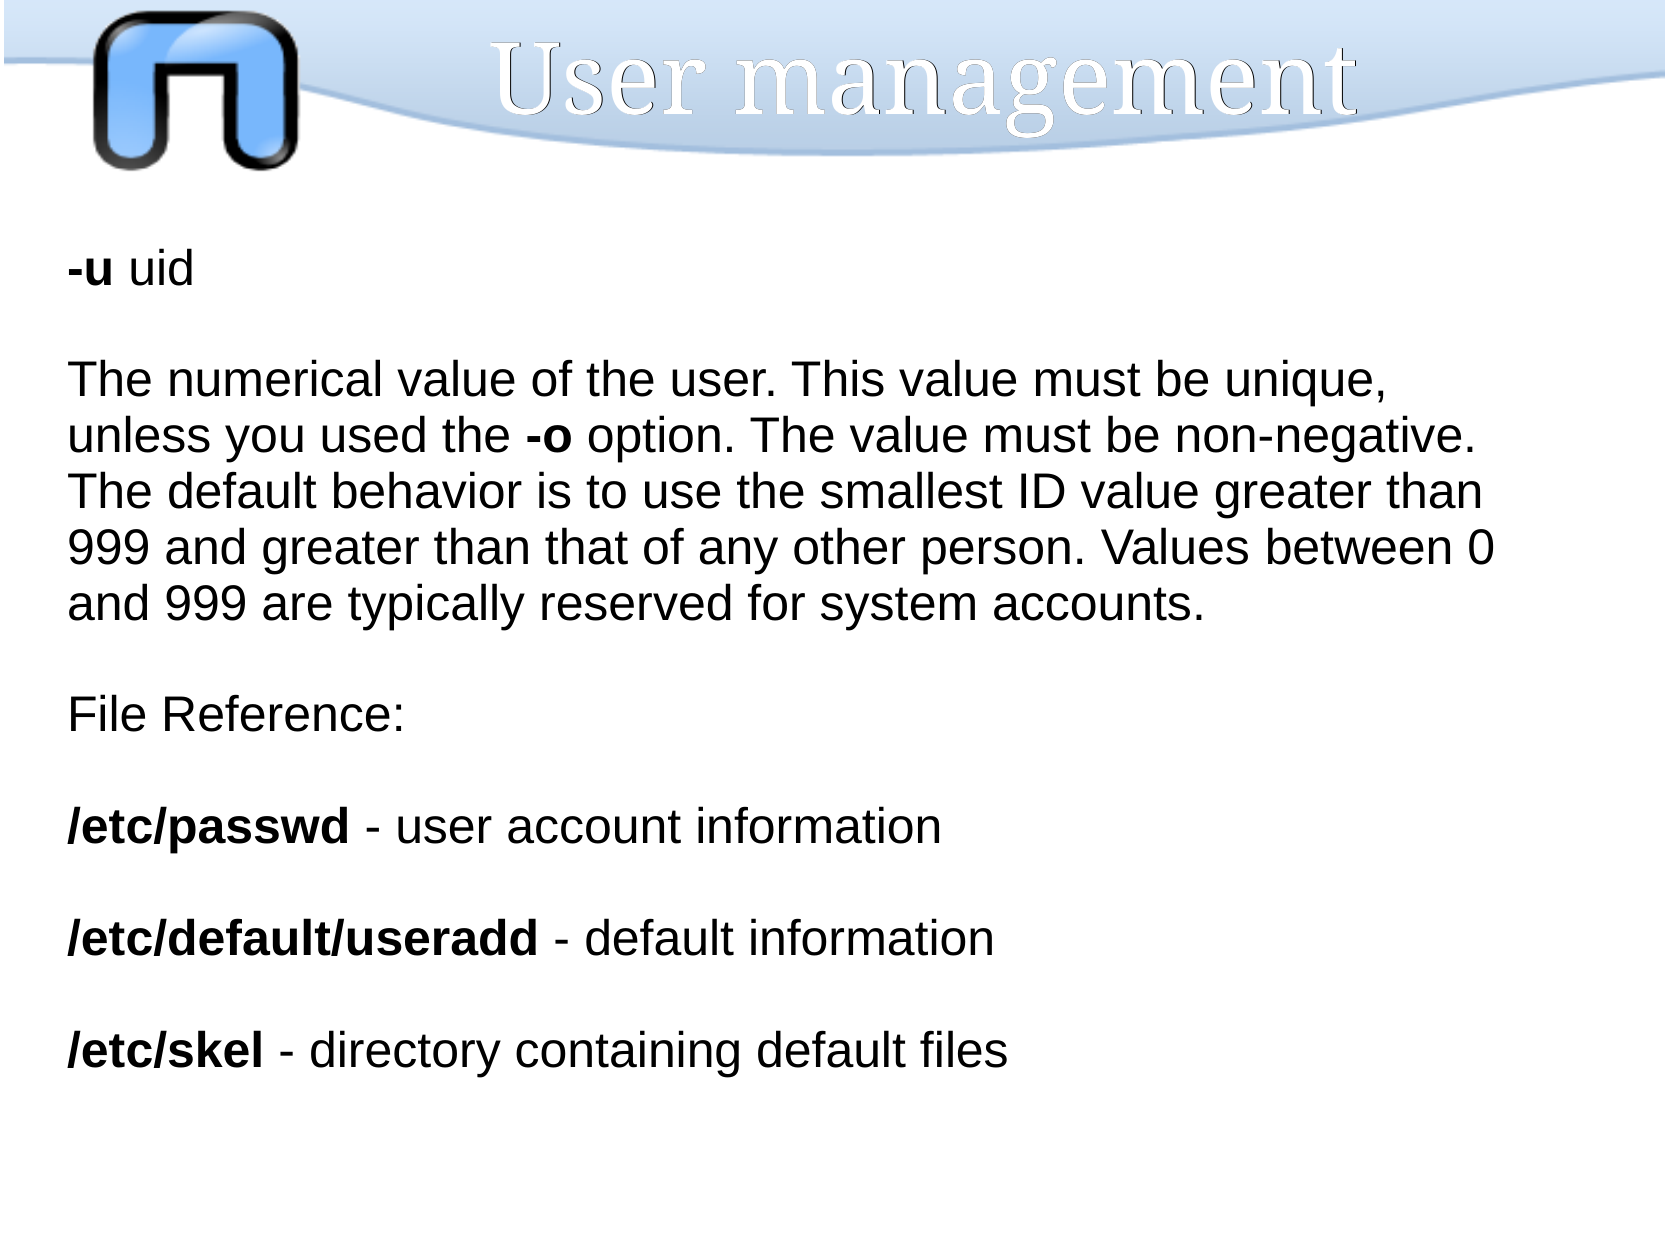

User management
# -u uid
The numerical value of the user. This value must be unique, unless you used the -o option. The value must be non-negative. The default behavior is to use the smallest ID value greater than 999 and greater than that of any other person. Values ​​between 0 and 999 are typically reserved for system accounts.
File Reference:
/etc/passwd - user account information
/etc/default/useradd - default information
/etc/skel - directory containing default files